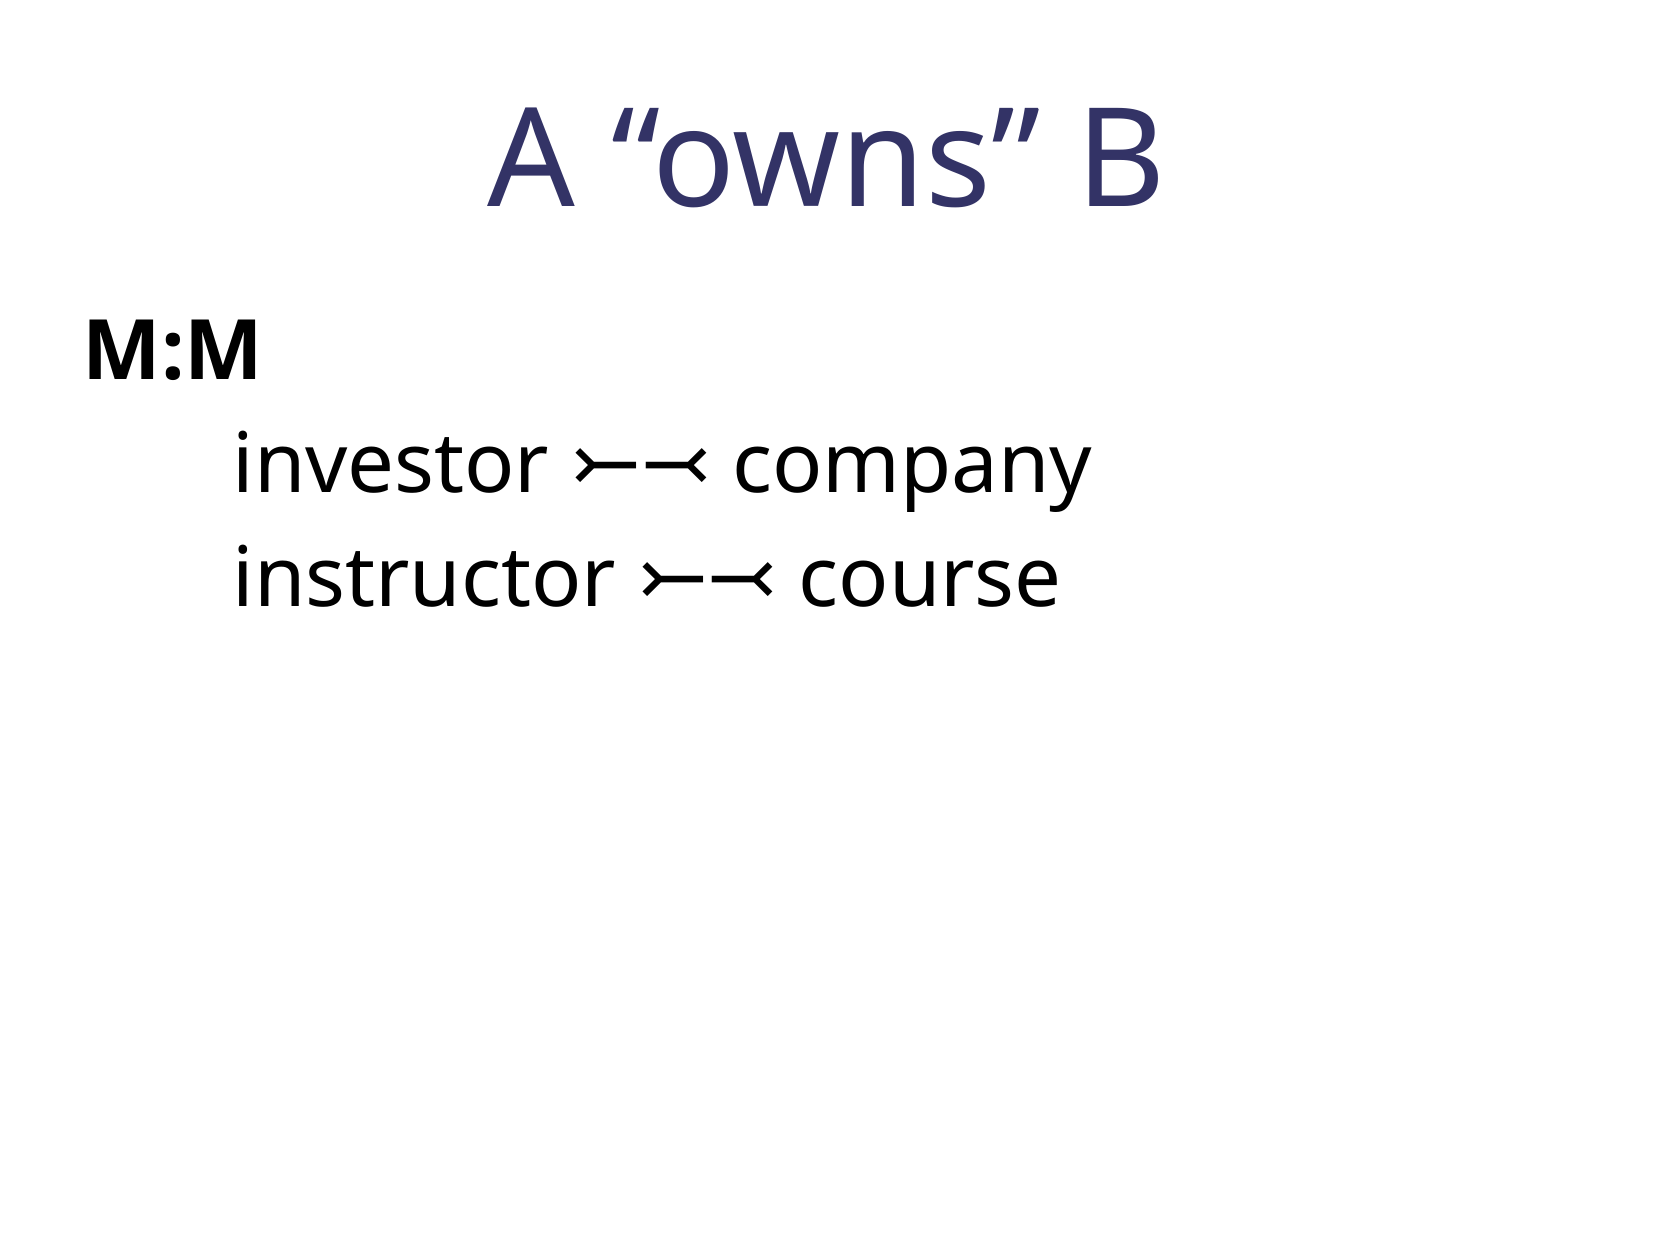

# A “owns” B
M:M
		investor ⤚⤙ company
		instructor ⤚⤙ course